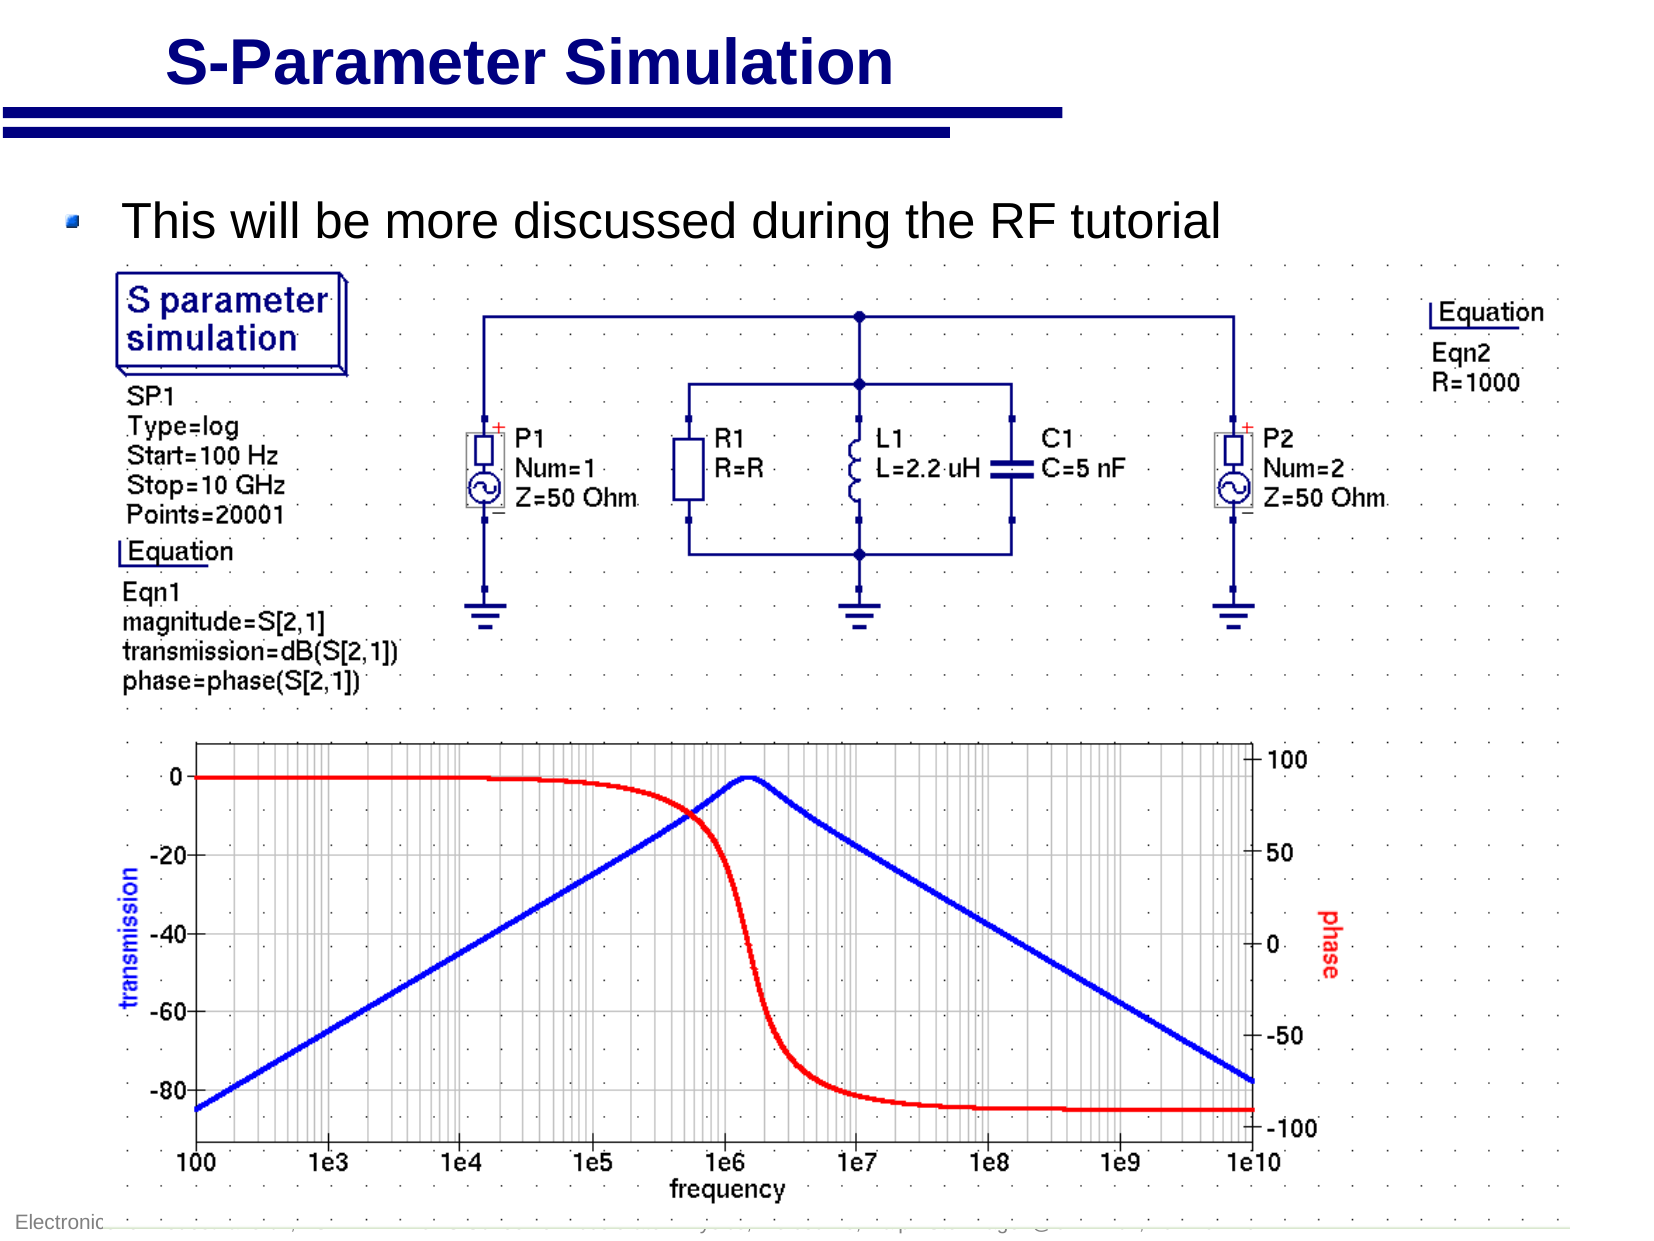

# S-Parameter Simulation
This will be more discussed during the RF tutorial